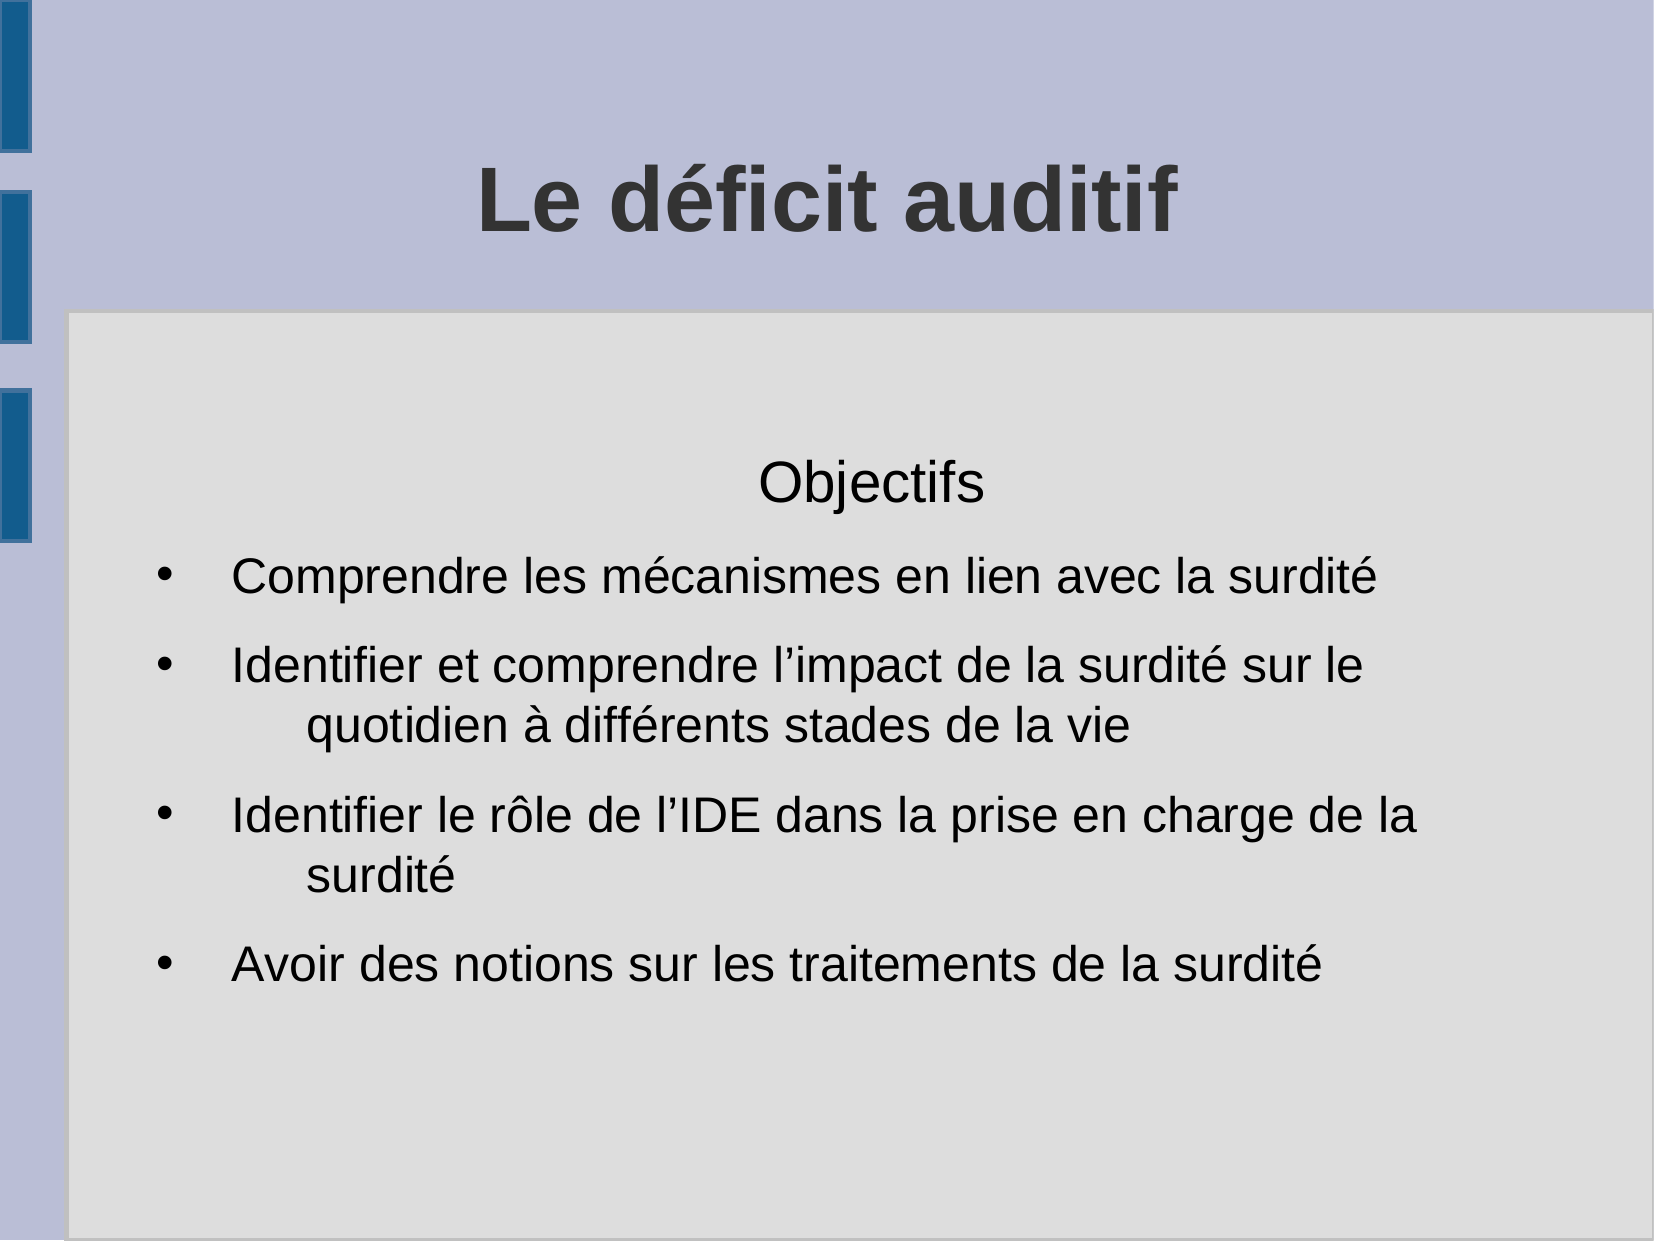

# Le déficit auditif
Objectifs
Comprendre les mécanismes en lien avec la surdité
Identifier et comprendre l’impact de la surdité sur le quotidien à différents stades de la vie
Identifier le rôle de l’IDE dans la prise en charge de la surdité
Avoir des notions sur les traitements de la surdité